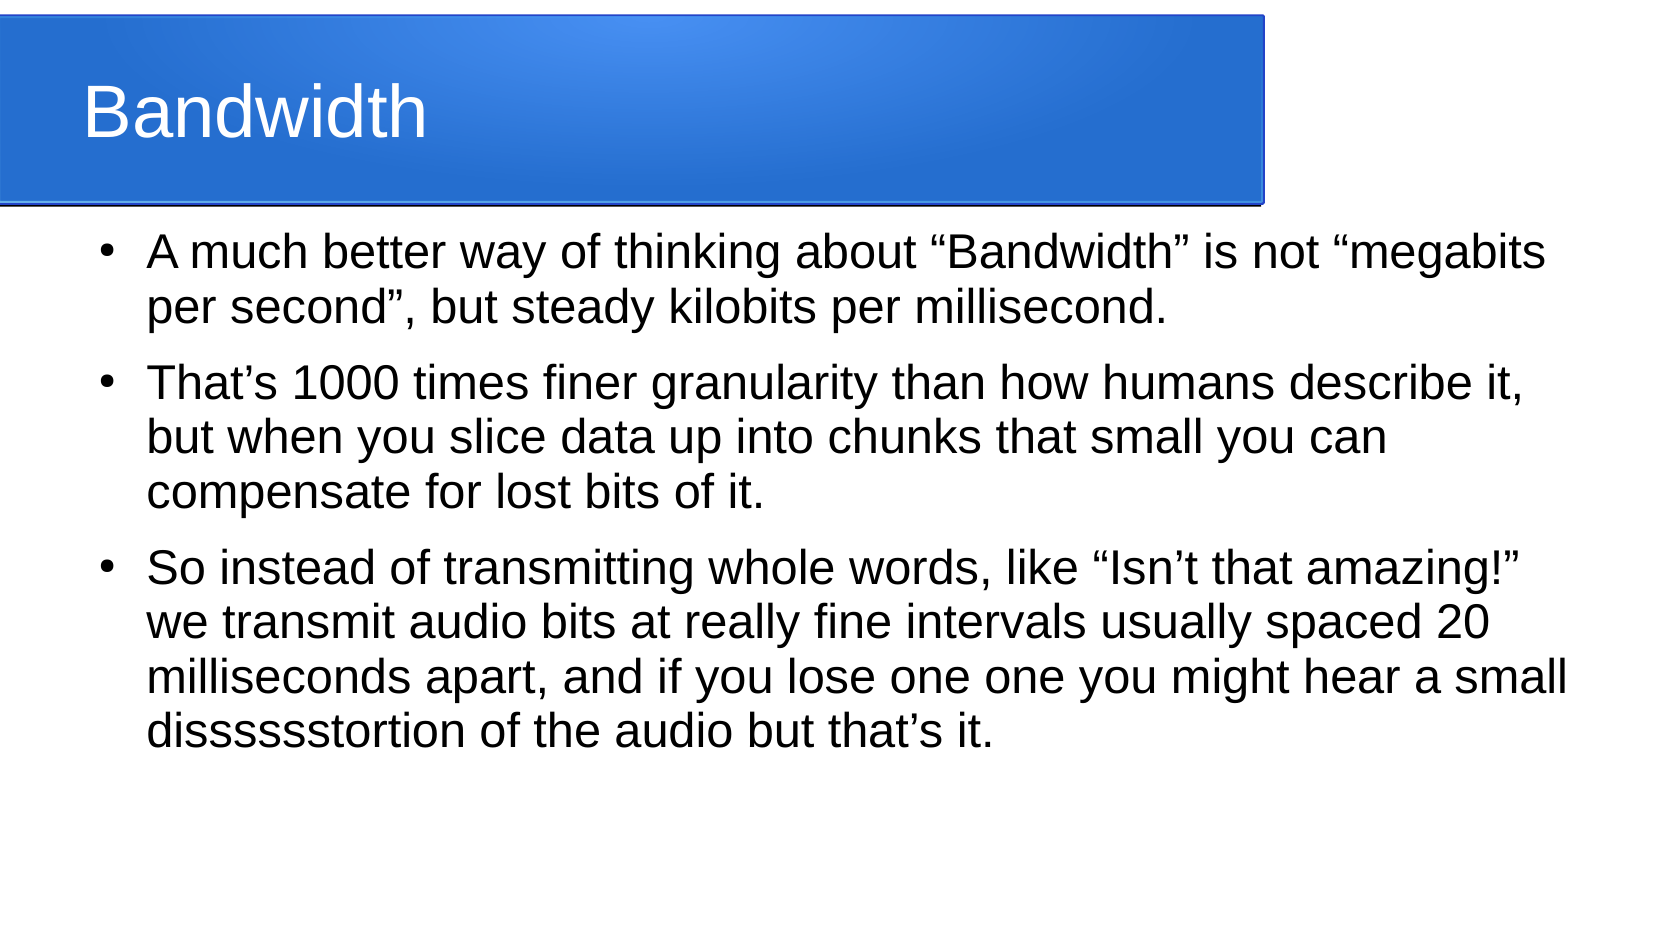

# Bandwidth
A much better way of thinking about “Bandwidth” is not “megabits per second”, but steady kilobits per millisecond.
That’s 1000 times finer granularity than how humans describe it, but when you slice data up into chunks that small you can compensate for lost bits of it.
So instead of transmitting whole words, like “Isn’t that amazing!” we transmit audio bits at really fine intervals usually spaced 20 milliseconds apart, and if you lose one one you might hear a small disssssstortion of the audio but that’s it.